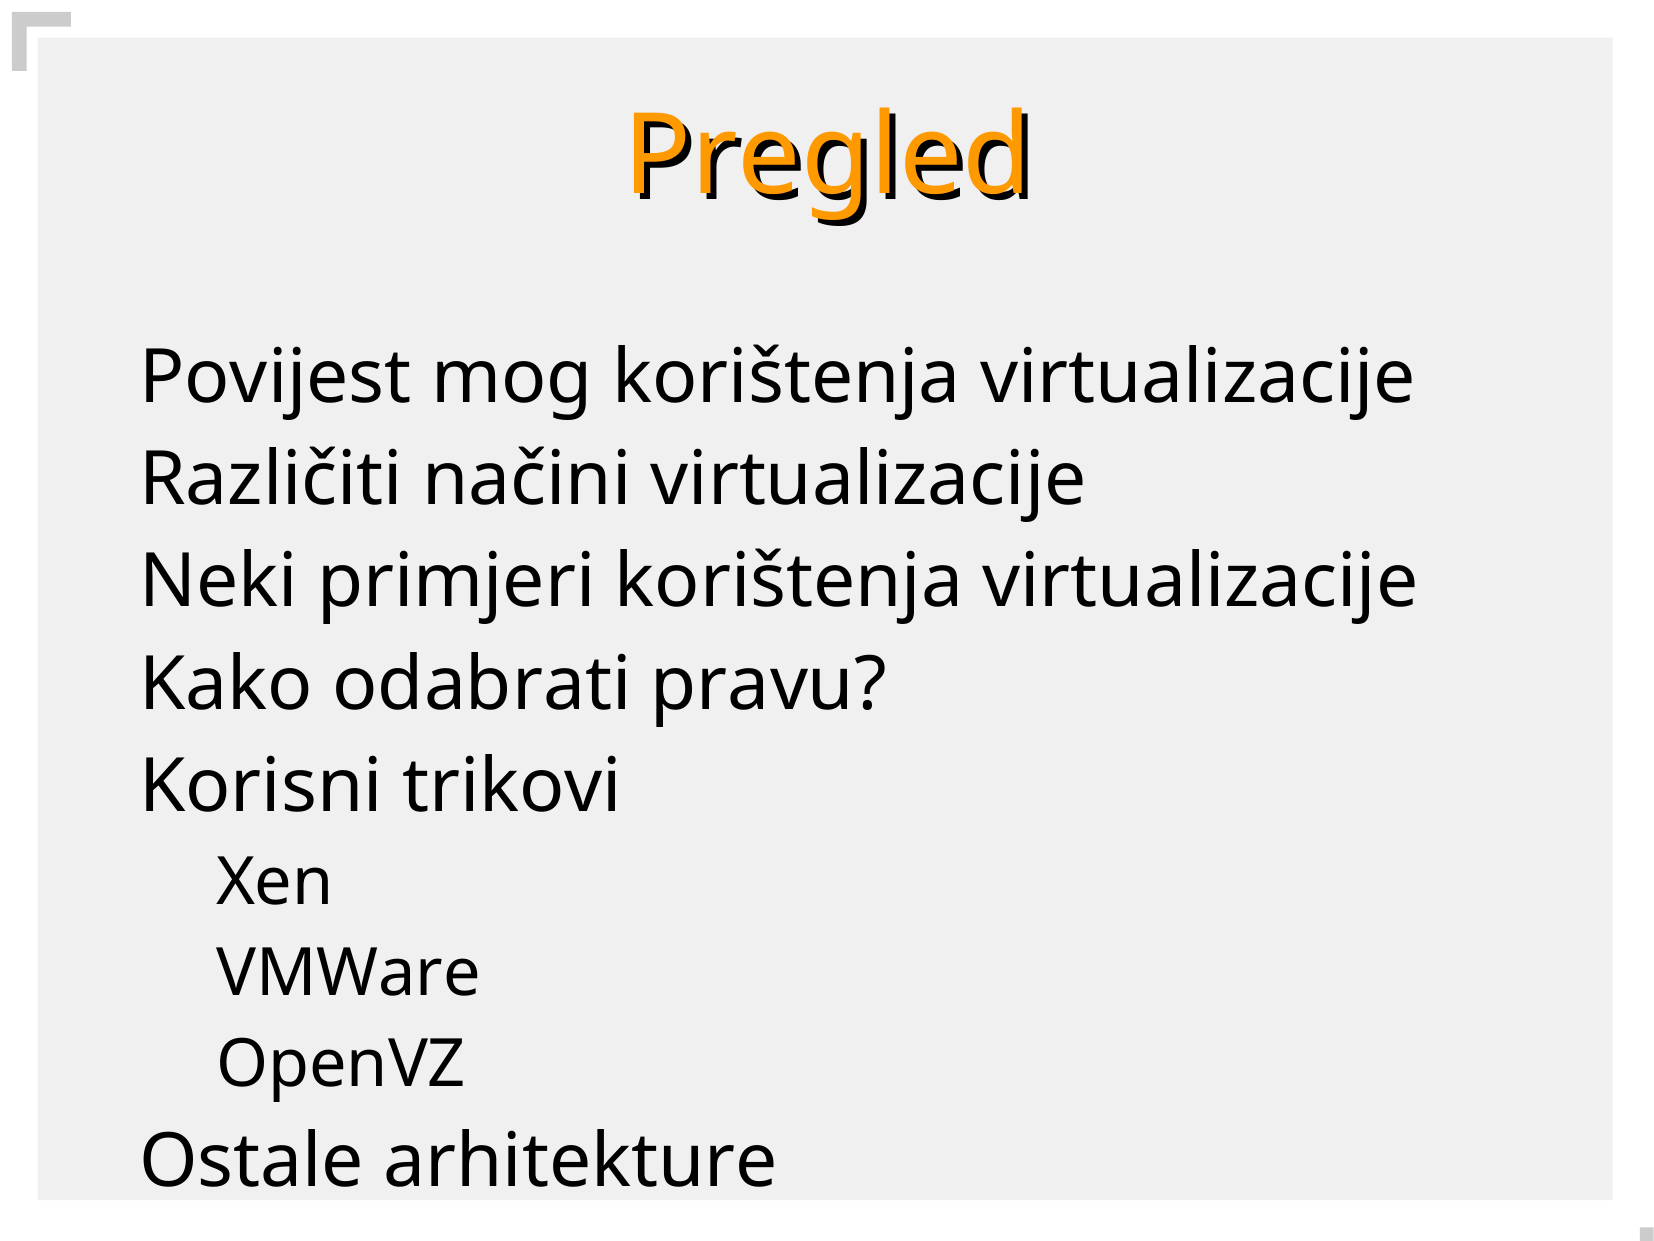

# Pregled
Povijest mog korištenja virtualizacije
Različiti načini virtualizacije
Neki primjeri korištenja virtualizacije
Kako odabrati pravu?
Korisni trikovi
Xen
VMWare
OpenVZ
Ostale arhitekture